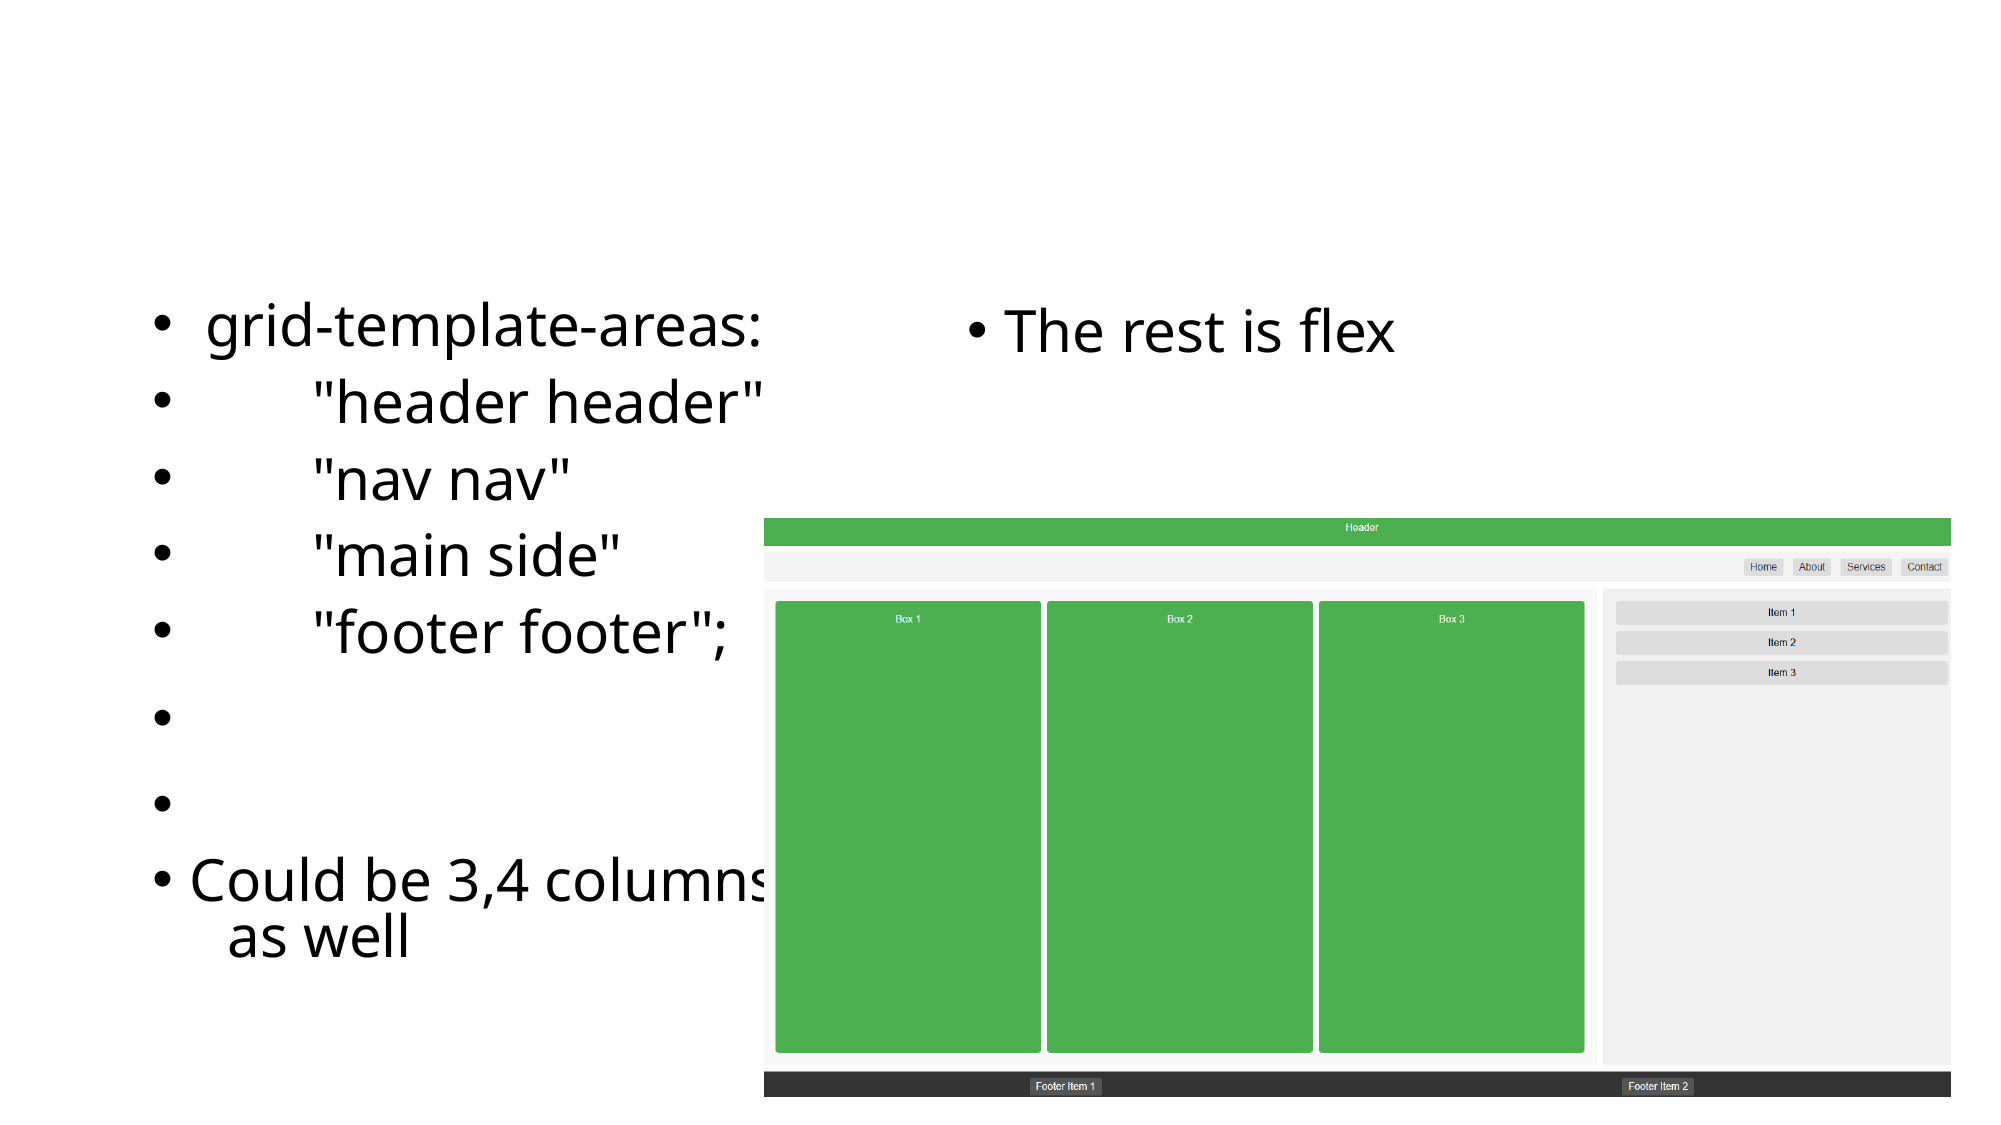

#
 grid-template-areas:
 "header header"
 "nav nav"
 "main side"
 "footer footer";
Could be 3,4 columns
as well
The rest is flex